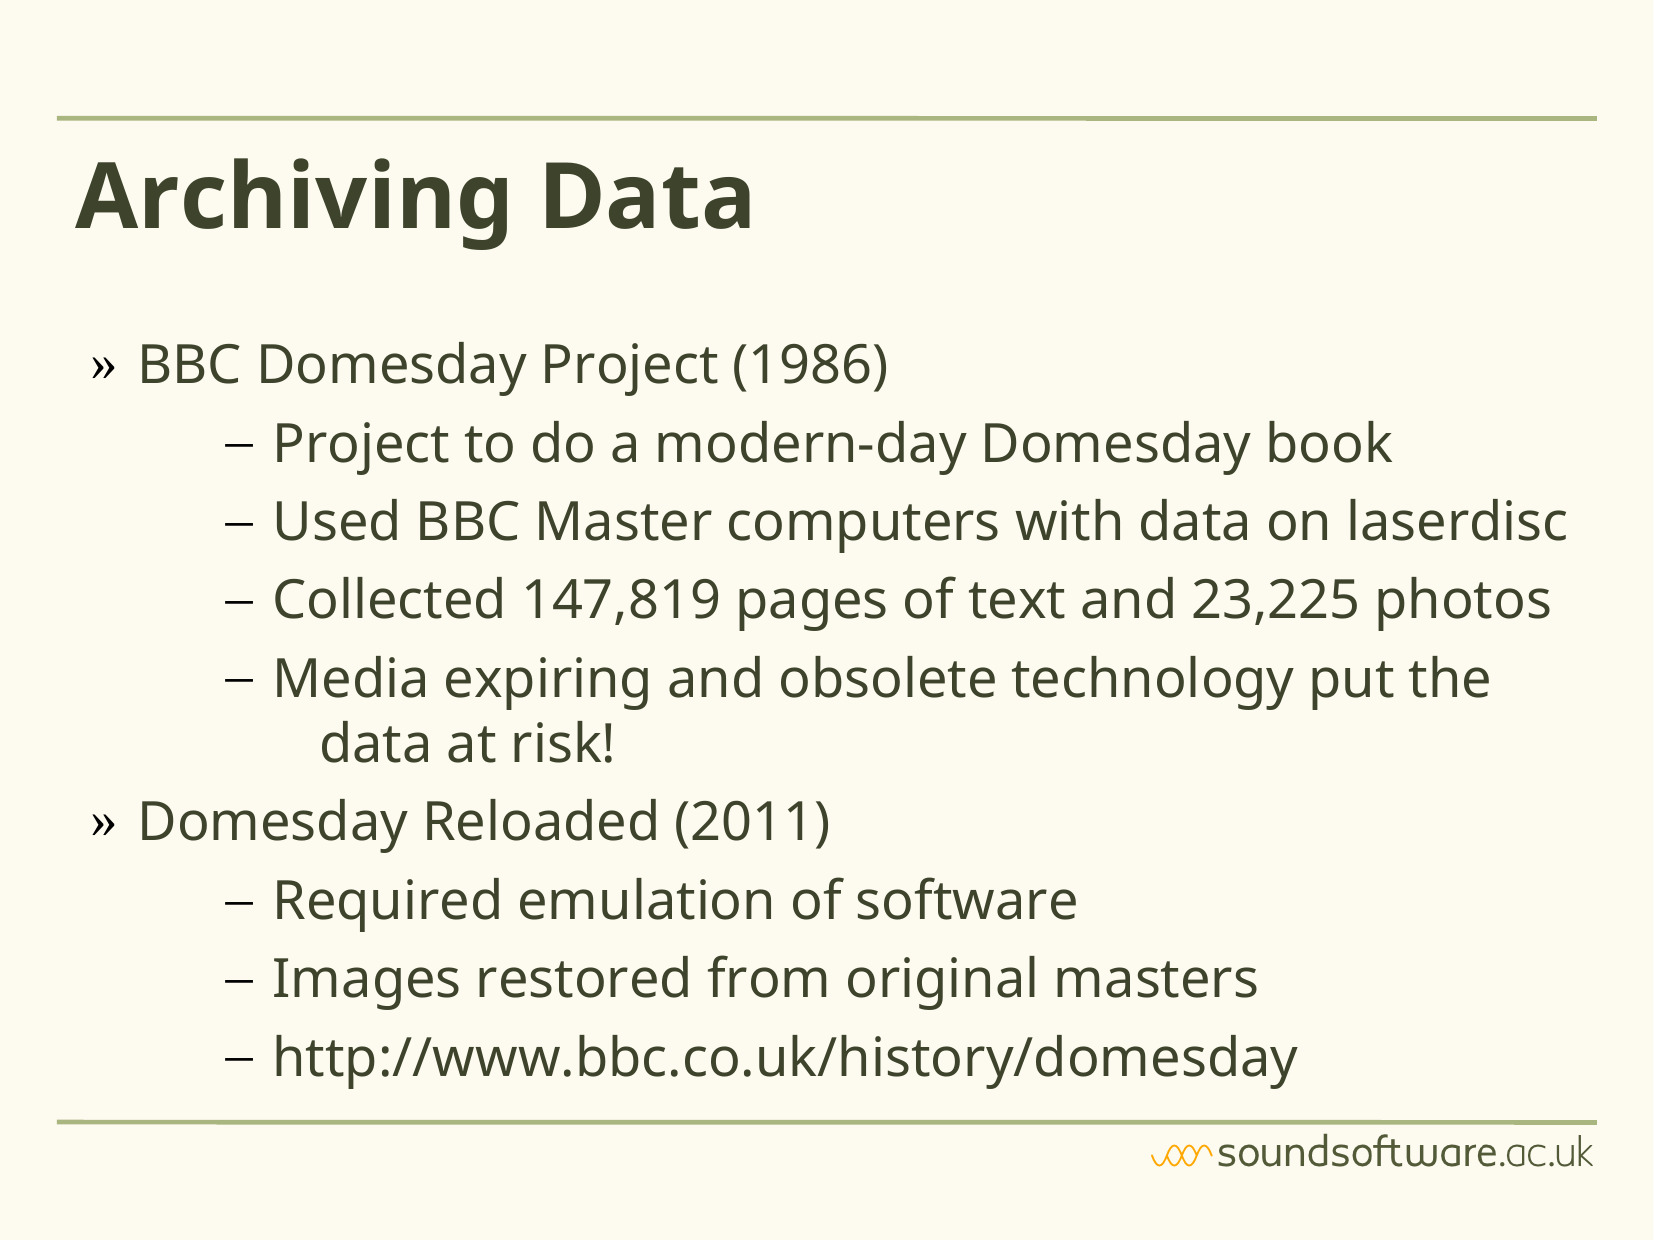

# Archiving Data
BBC Domesday Project (1986)
Project to do a modern-day Domesday book
Used BBC Master computers with data on laserdisc
Collected 147,819 pages of text and 23,225 photos
Media expiring and obsolete technology put the data at risk!
Domesday Reloaded (2011)
Required emulation of software
Images restored from original masters
http://www.bbc.co.uk/history/domesday